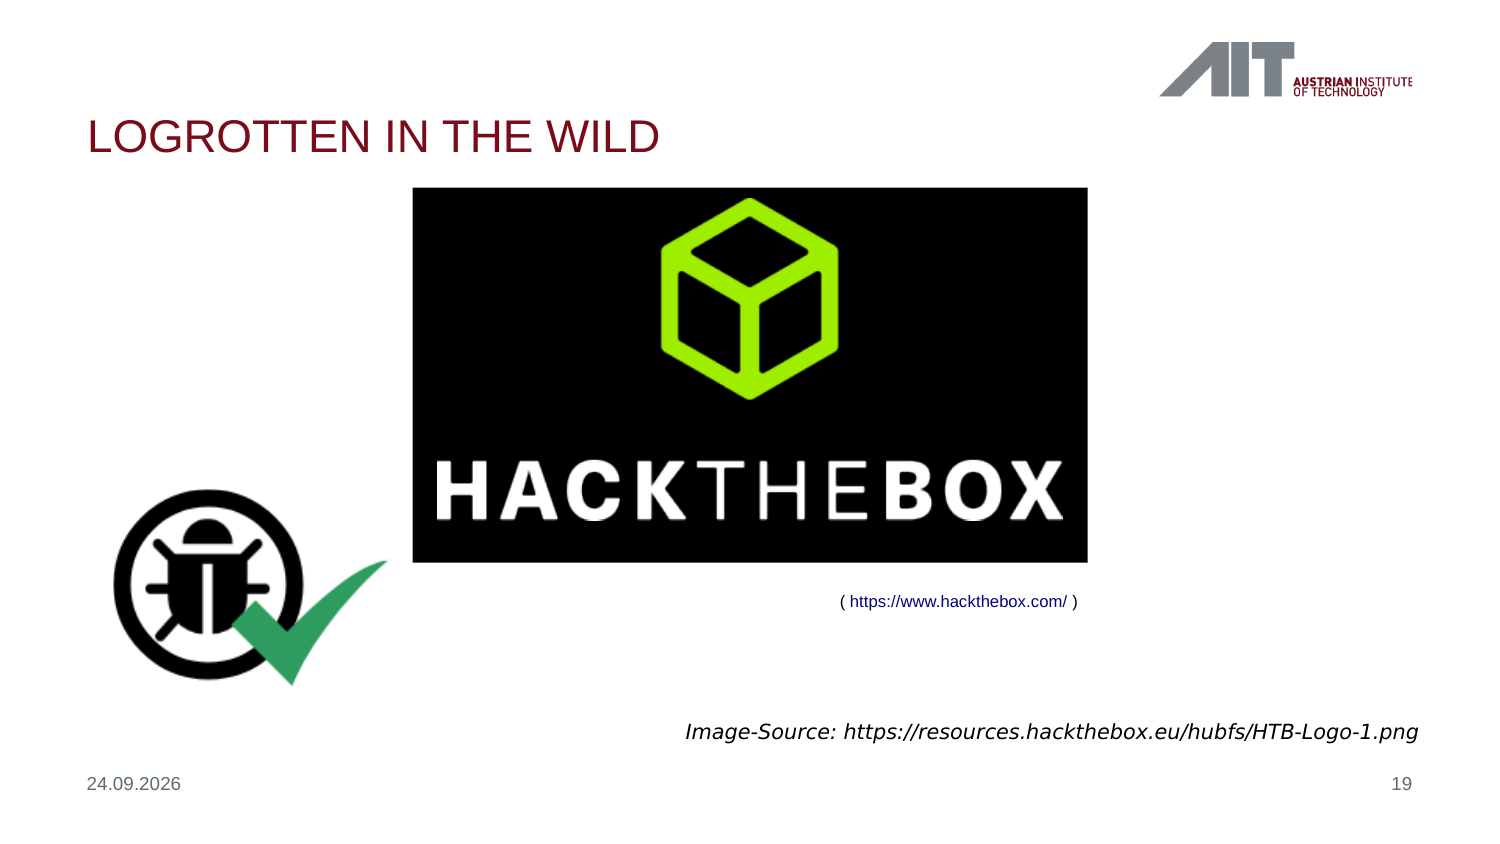

Logrotten in the wild
#
( https://www.hackthebox.com/ )
Image-Source: https://resources.hackthebox.eu/hubfs/HTB-Logo-1.png